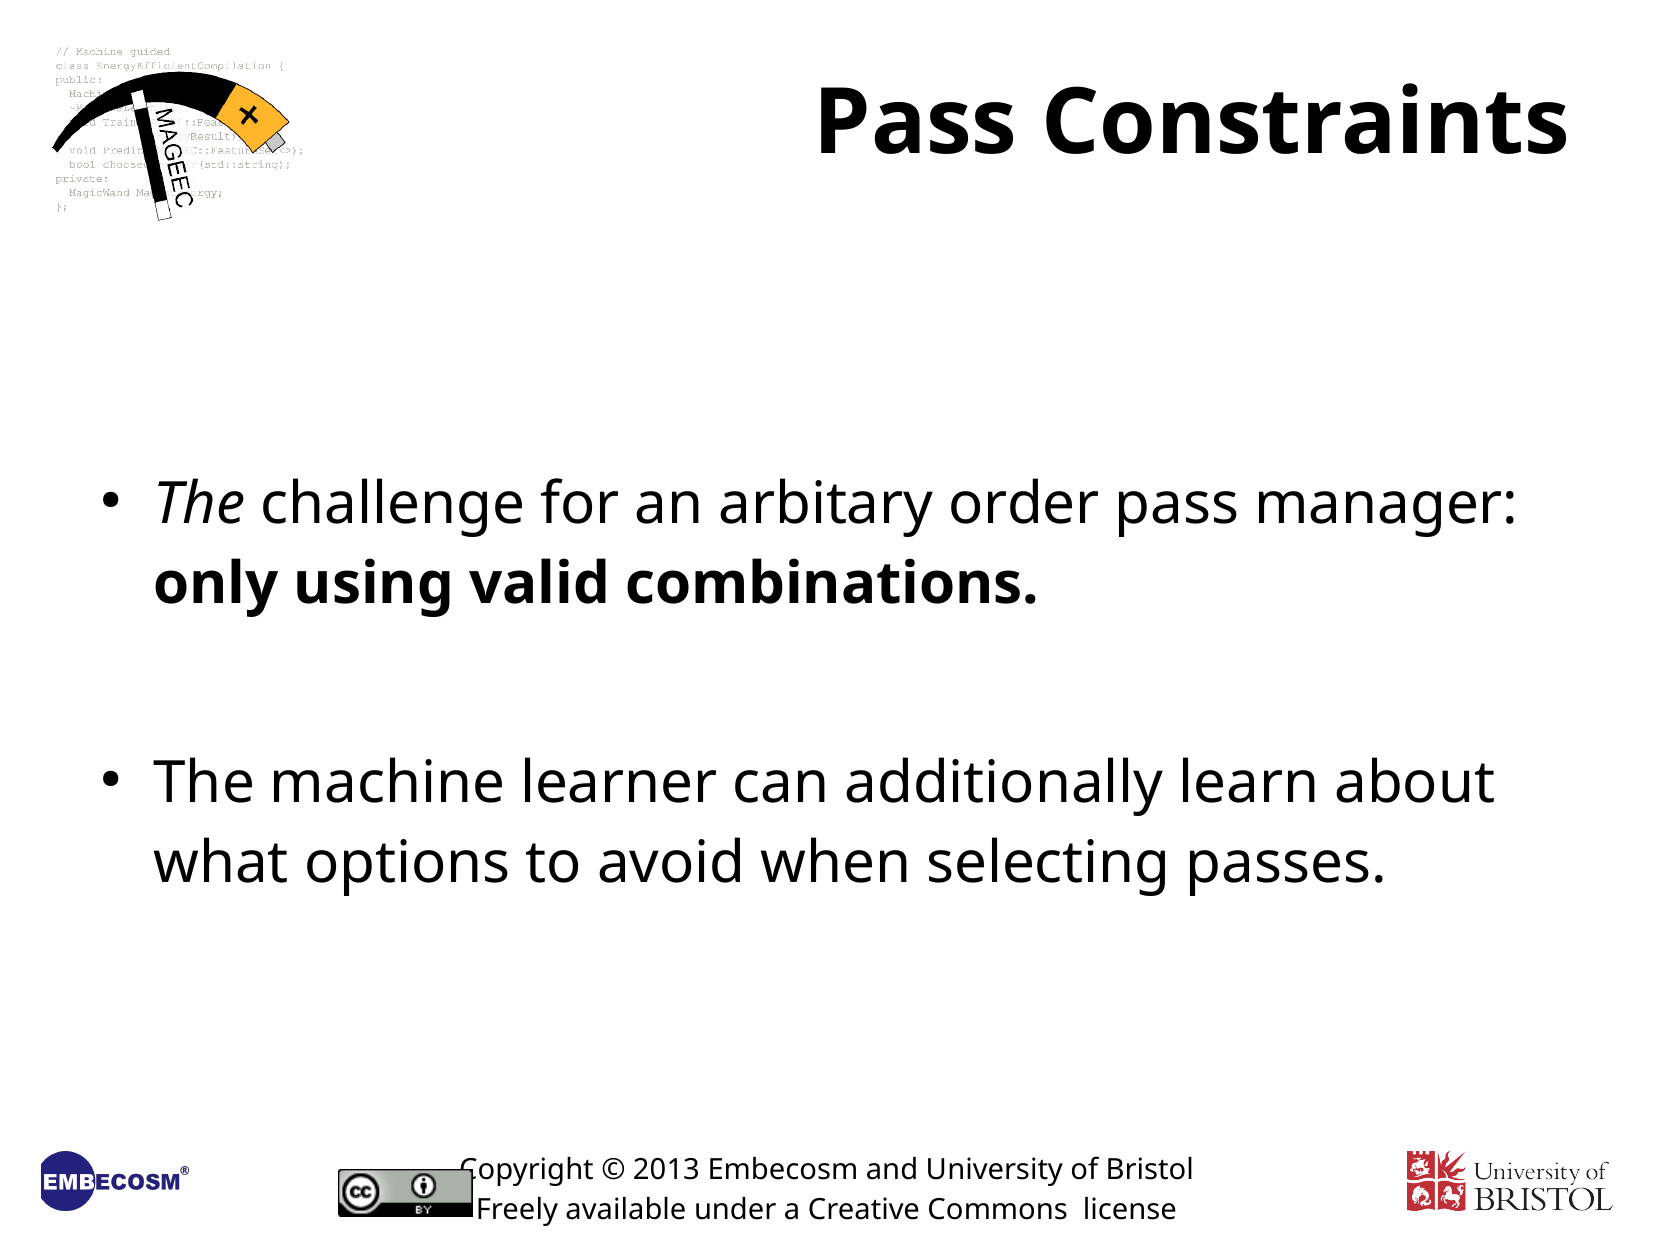

# Pass Constraints
The challenge for an arbitary order pass manager: only using valid combinations.
The machine learner can additionally learn about what options to avoid when selecting passes.